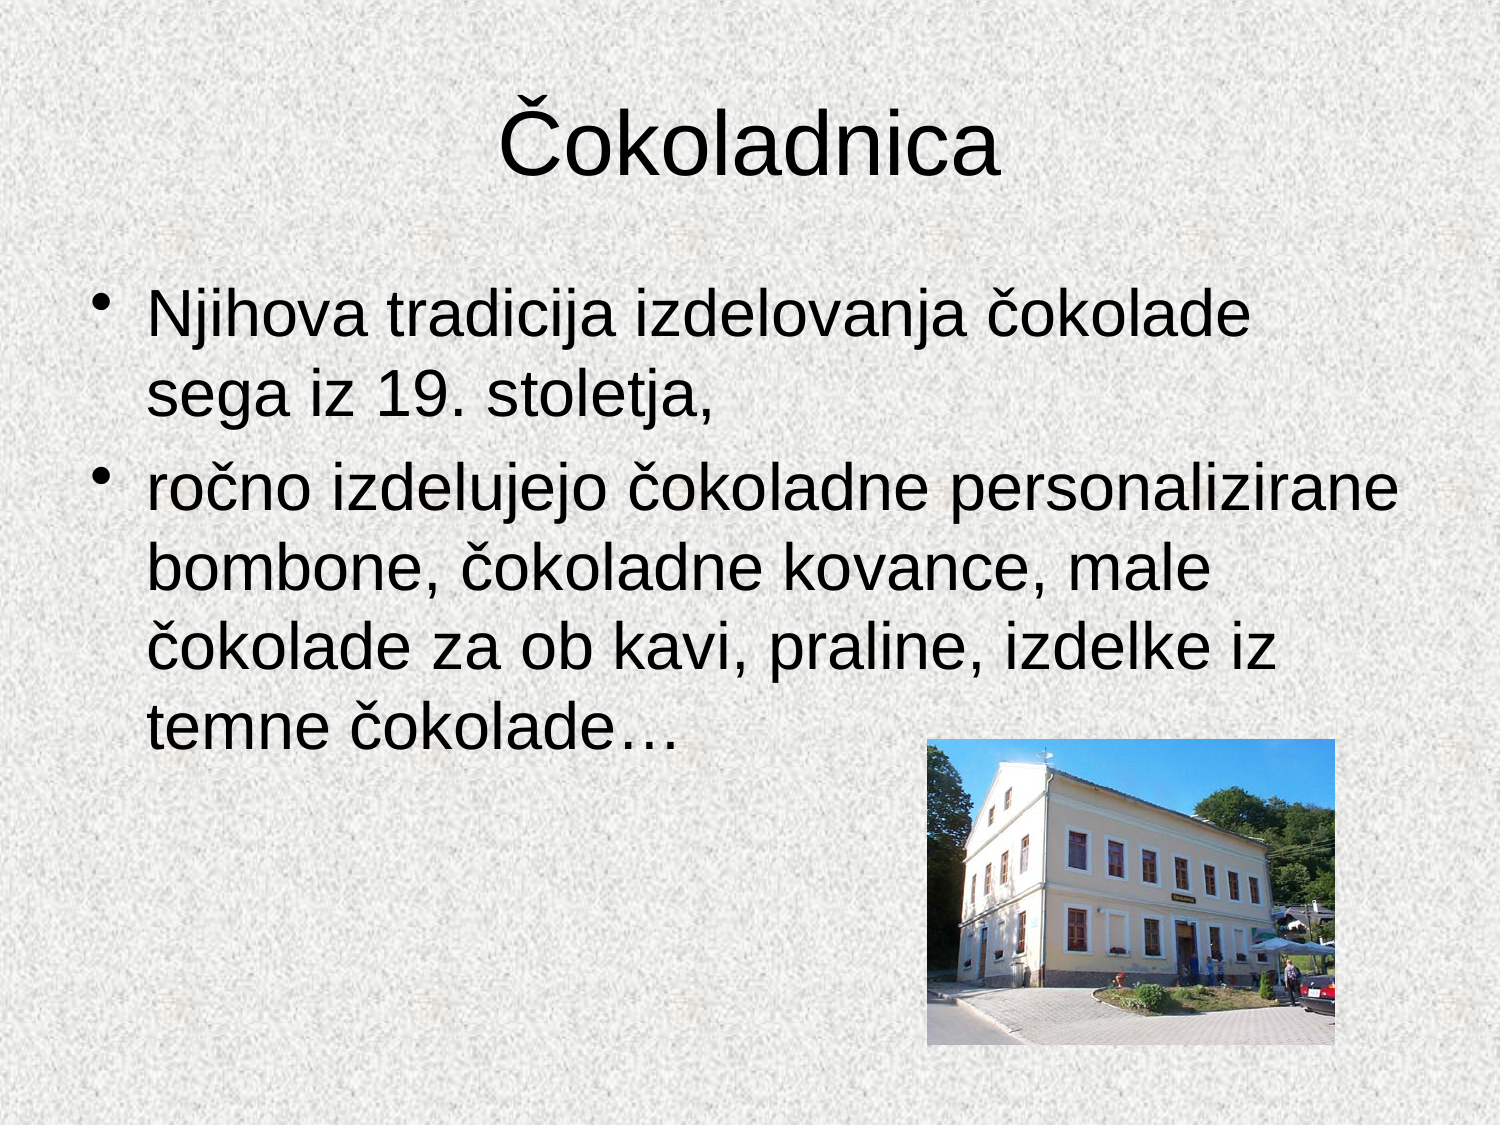

# Čokoladnica
Njihova tradicija izdelovanja čokolade sega iz 19. stoletja,
ročno izdelujejo čokoladne personalizirane bombone, čokoladne kovance, male čokolade za ob kavi, praline, izdelke iz temne čokolade…